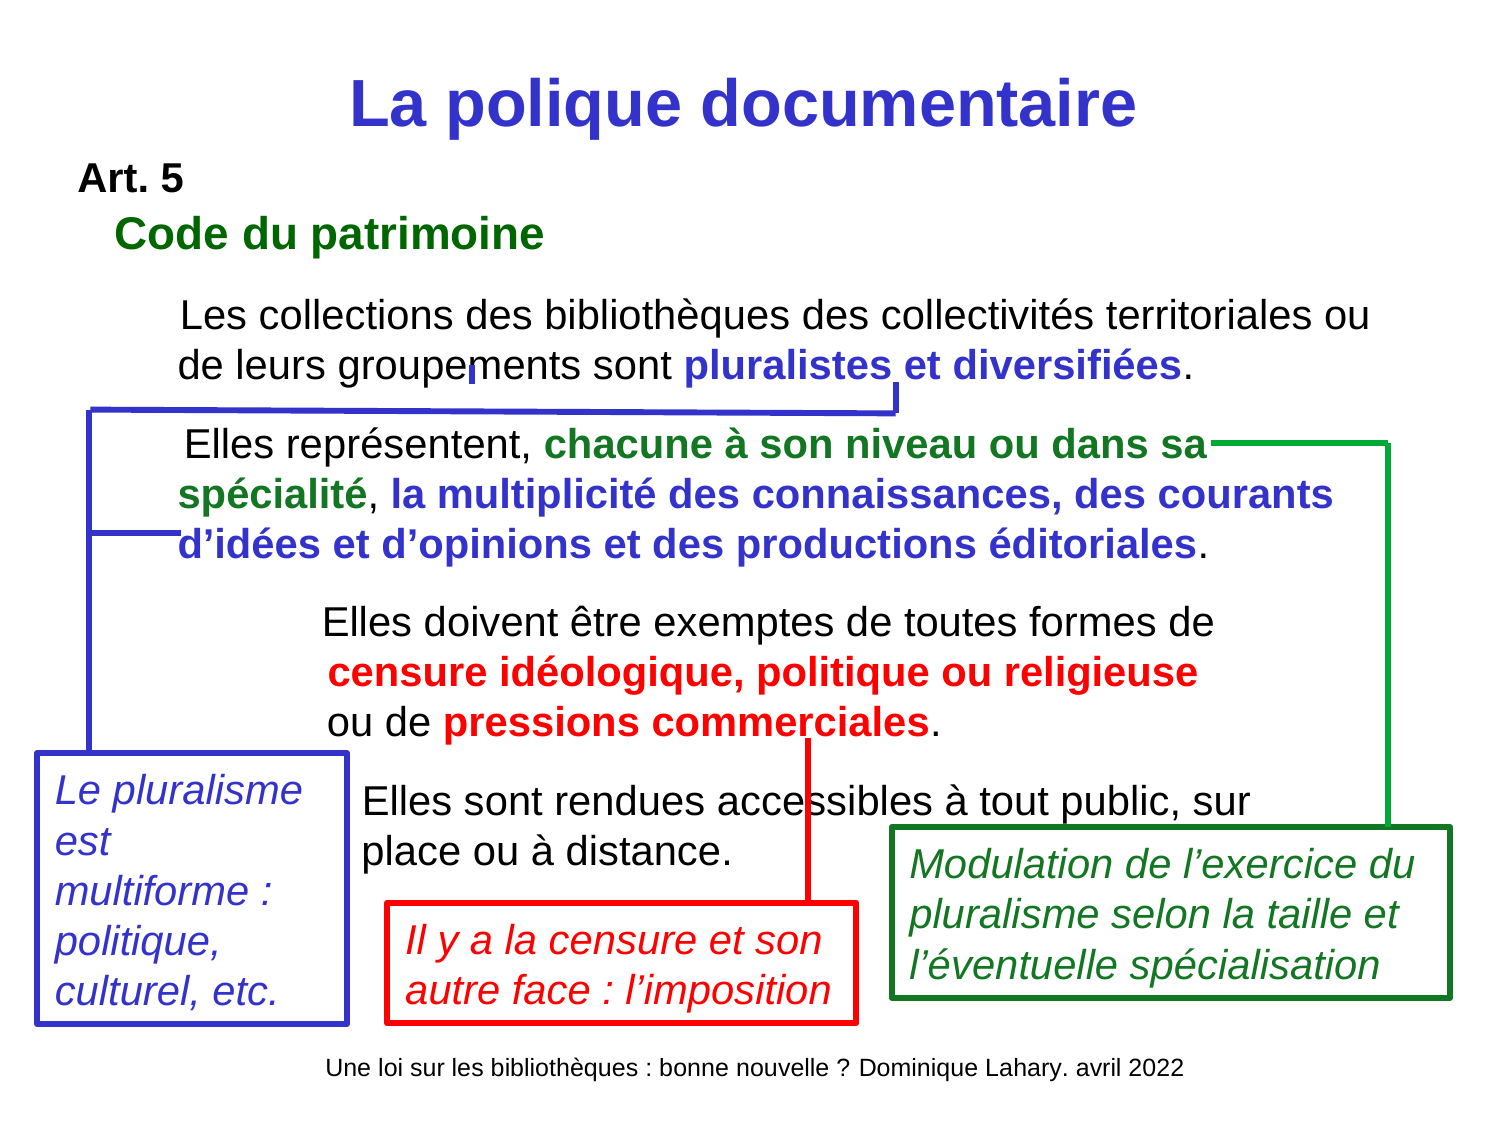

La polique documentaire
Art. 5
Code du patrimoine
 Les collections des bibliothèques des collectivités territoriales ou de leurs groupements sont pluralistes et diversifiées.
 Elles représentent, chacune à son niveau ou dans sa spécialité, la multiplicité des connaissances, des courants d’idées et d’opinions et des productions éditoriales.
 Elles doivent être exemptes de toutes formes de
 	censure idéologique, politique ou religieuse
 ou de pressions commerciales.
 	 Elles sont rendues accessibles à tout public, sur
 place ou à distance.
Le pluralisme est multiforme : politique, culturel, etc.
Modulation de l’exercice du pluralisme selon la taille et l’éventuelle spécialisation
Il y a la censure et son autre face : l’imposition
Une loi sur les bibliothèques : bonne nouvelle ? Dominique Lahary. avril 2022